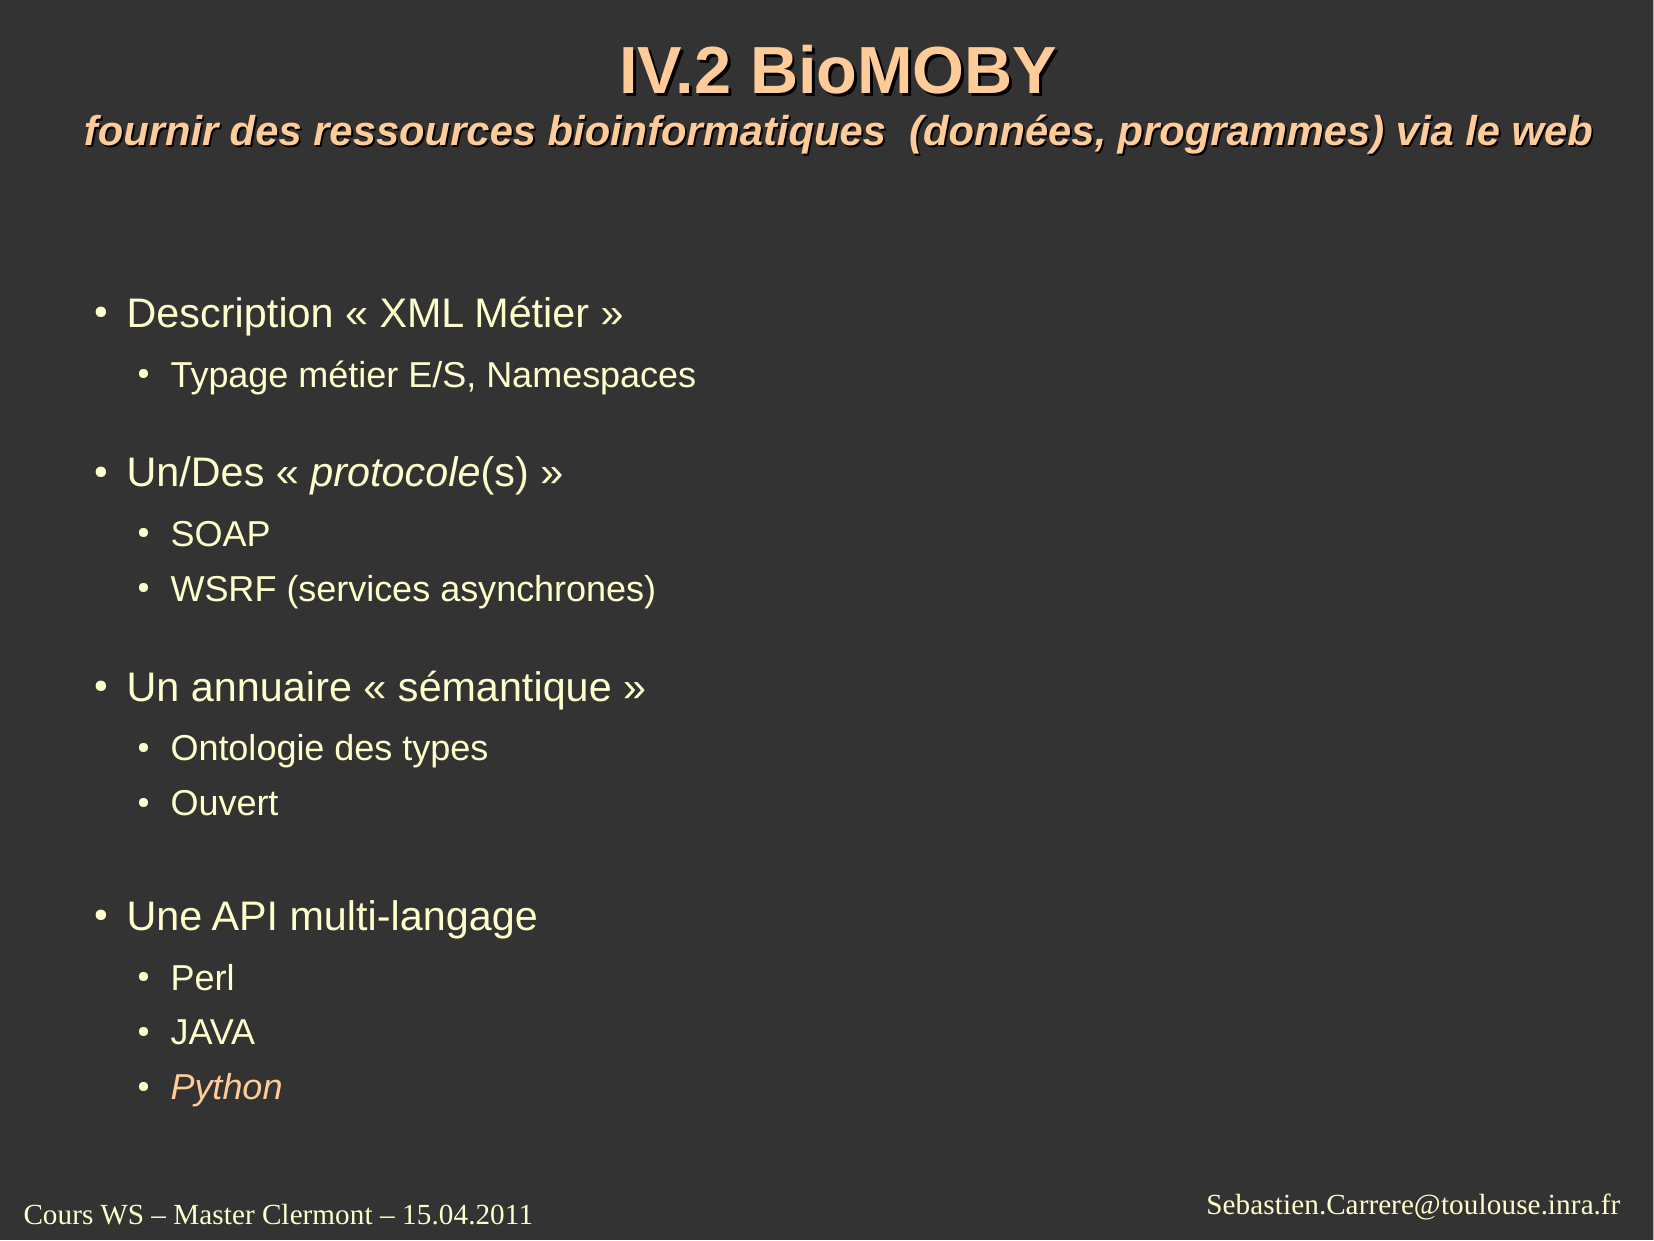

IV.2 BioMOBY
fournir des ressources bioinformatiques (données, programmes) via le web
# Description « XML Métier »
Typage métier E/S, Namespaces
Un/Des « protocole(s) »
SOAP
WSRF (services asynchrones)
Un annuaire « sémantique »
Ontologie des types
Ouvert
Une API multi-langage
Perl
JAVA
Python